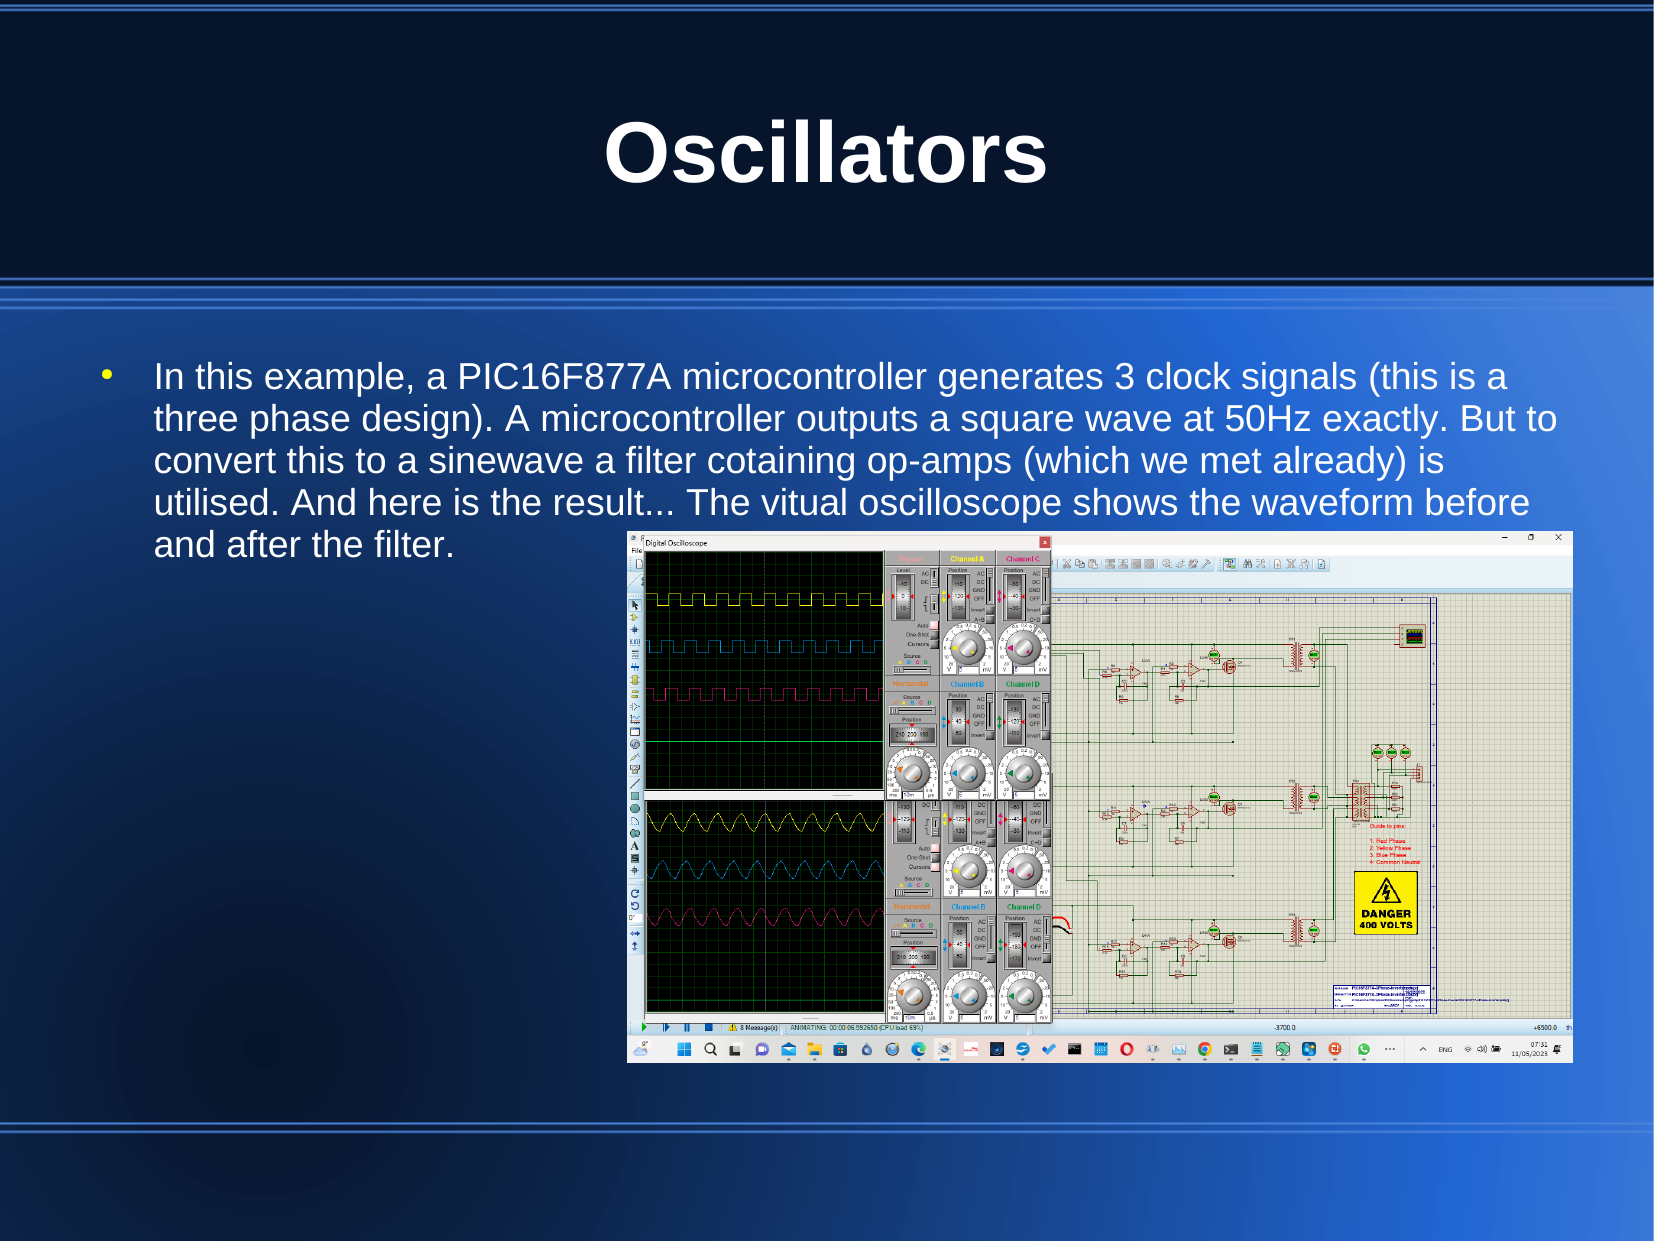

# Oscillators
In this example, a PIC16F877A microcontroller generates 3 clock signals (this is a three phase design). A microcontroller outputs a square wave at 50Hz exactly. But to convert this to a sinewave a filter cotaining op-amps (which we met already) is utilised. And here is the result... The vitual oscilloscope shows the waveform before and after the filter.